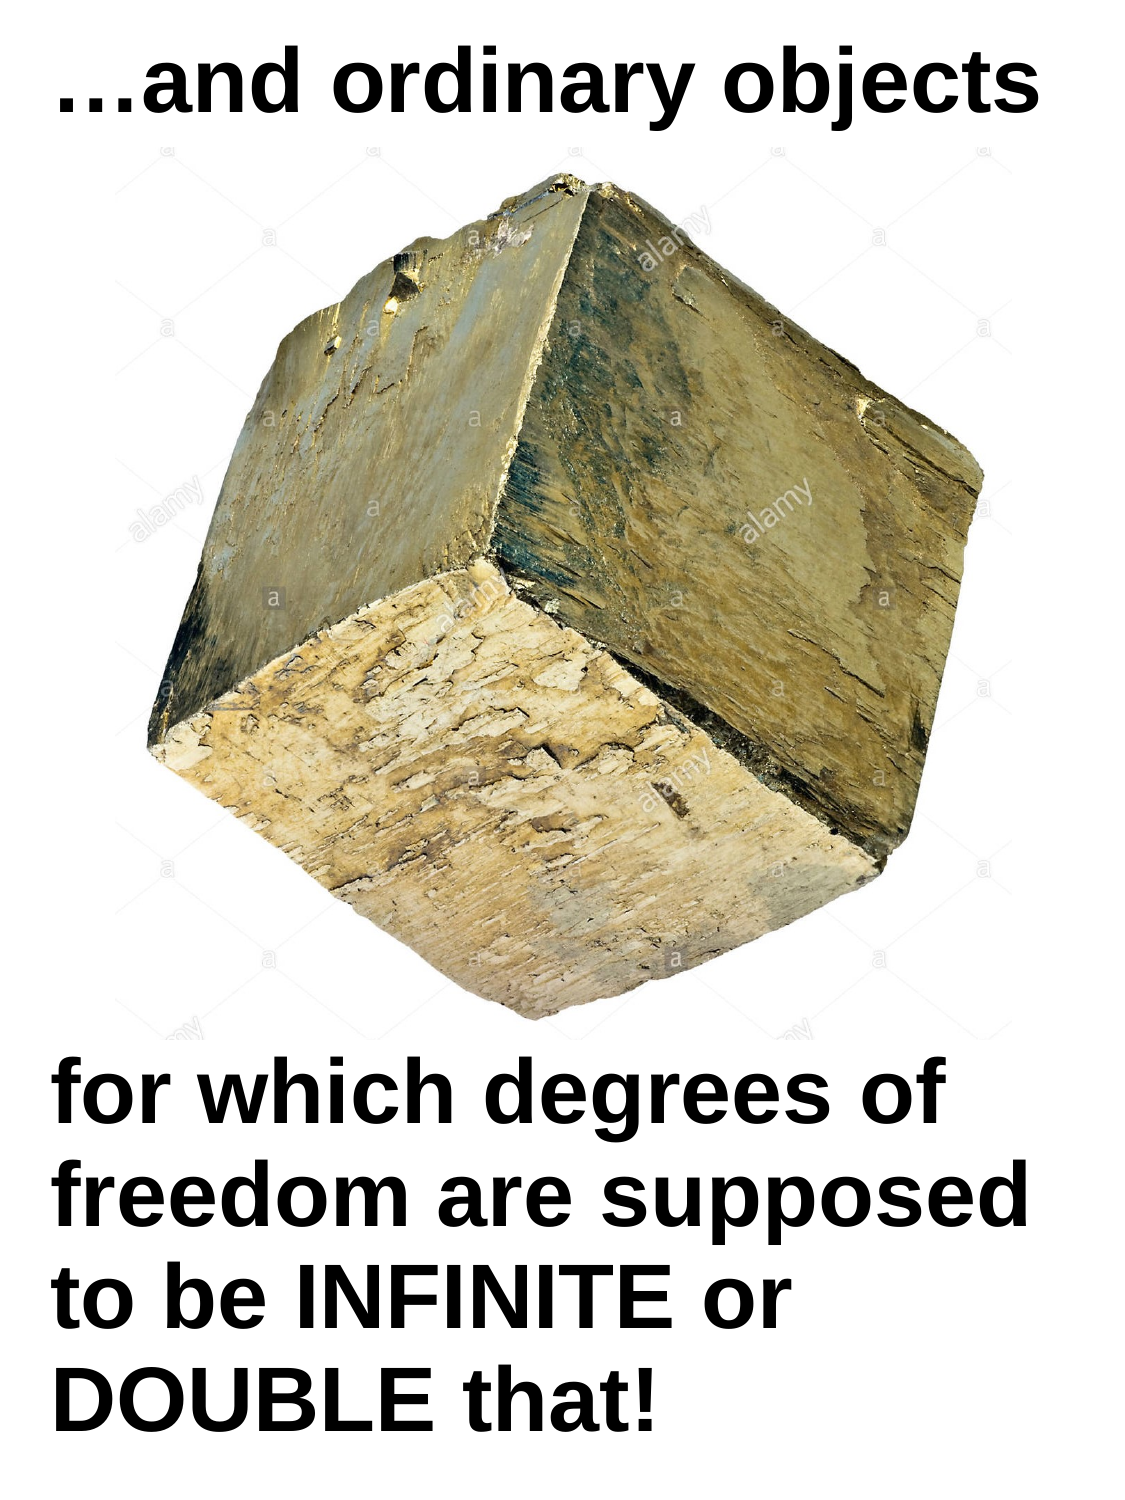

…and ordinary objects
for which degrees of freedom are supposed to be INFINITE or DOUBLE that!